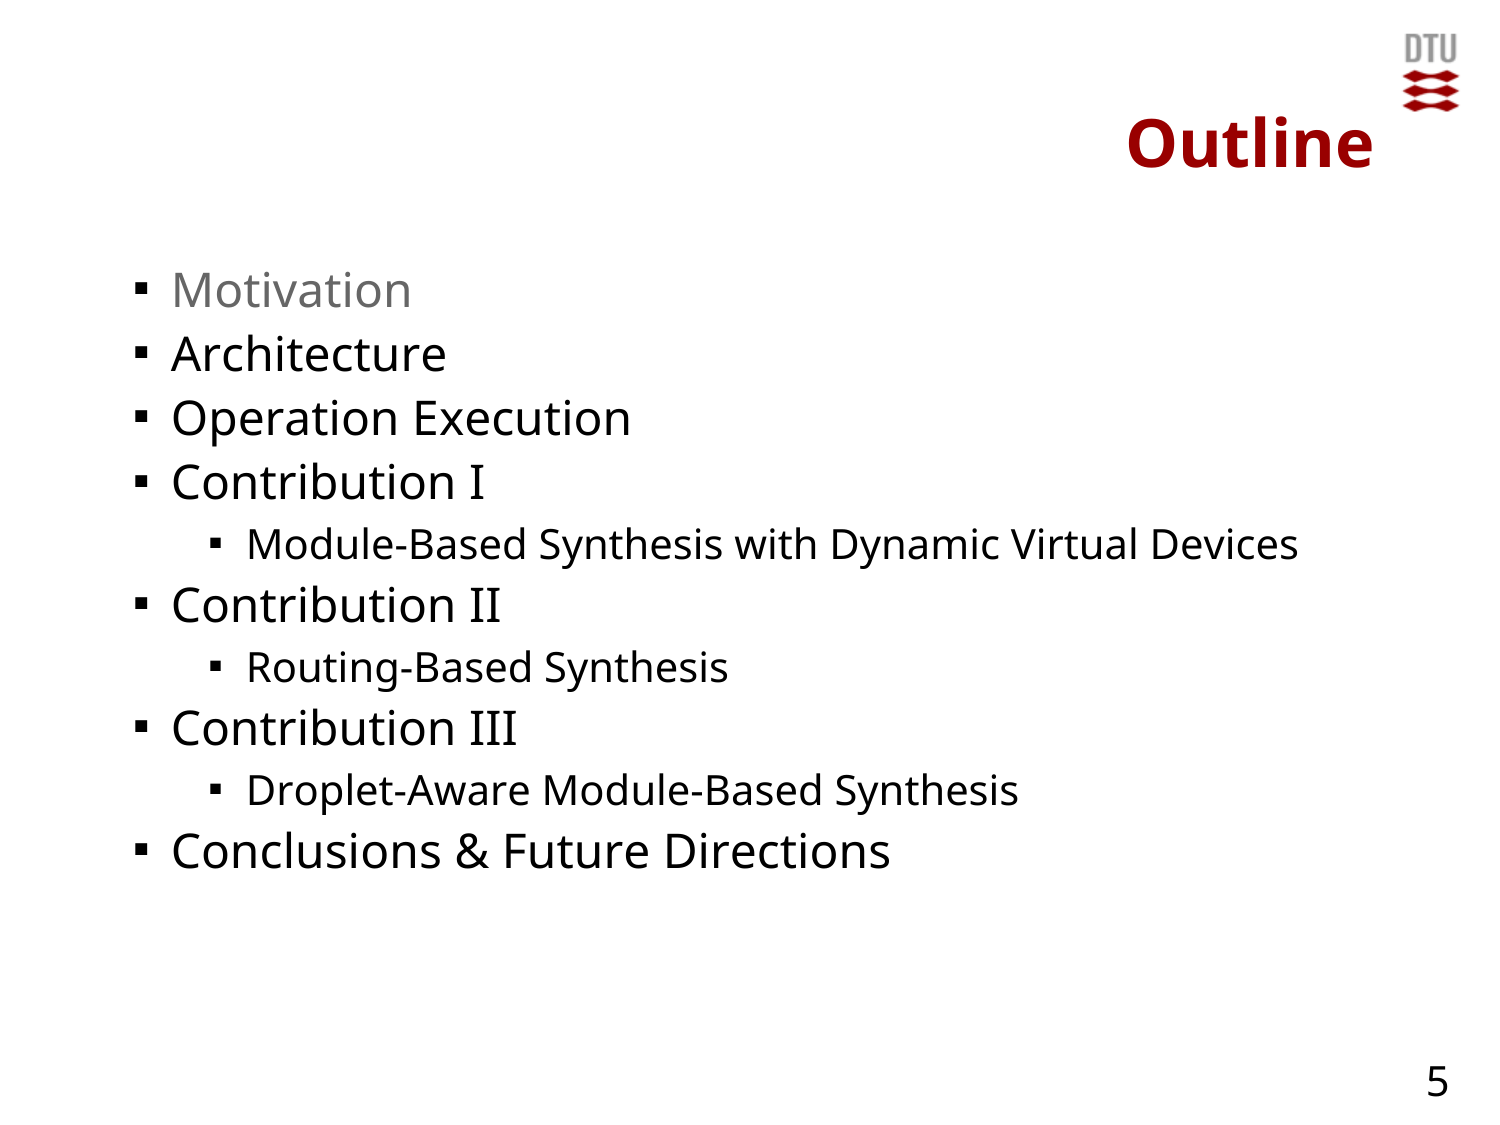

# Outline
Motivation
Architecture
Operation Execution
Contribution I
Module-Based Synthesis with Dynamic Virtual Devices
Contribution II
Routing-Based Synthesis
Contribution III
Droplet-Aware Module-Based Synthesis
Conclusions & Future Directions